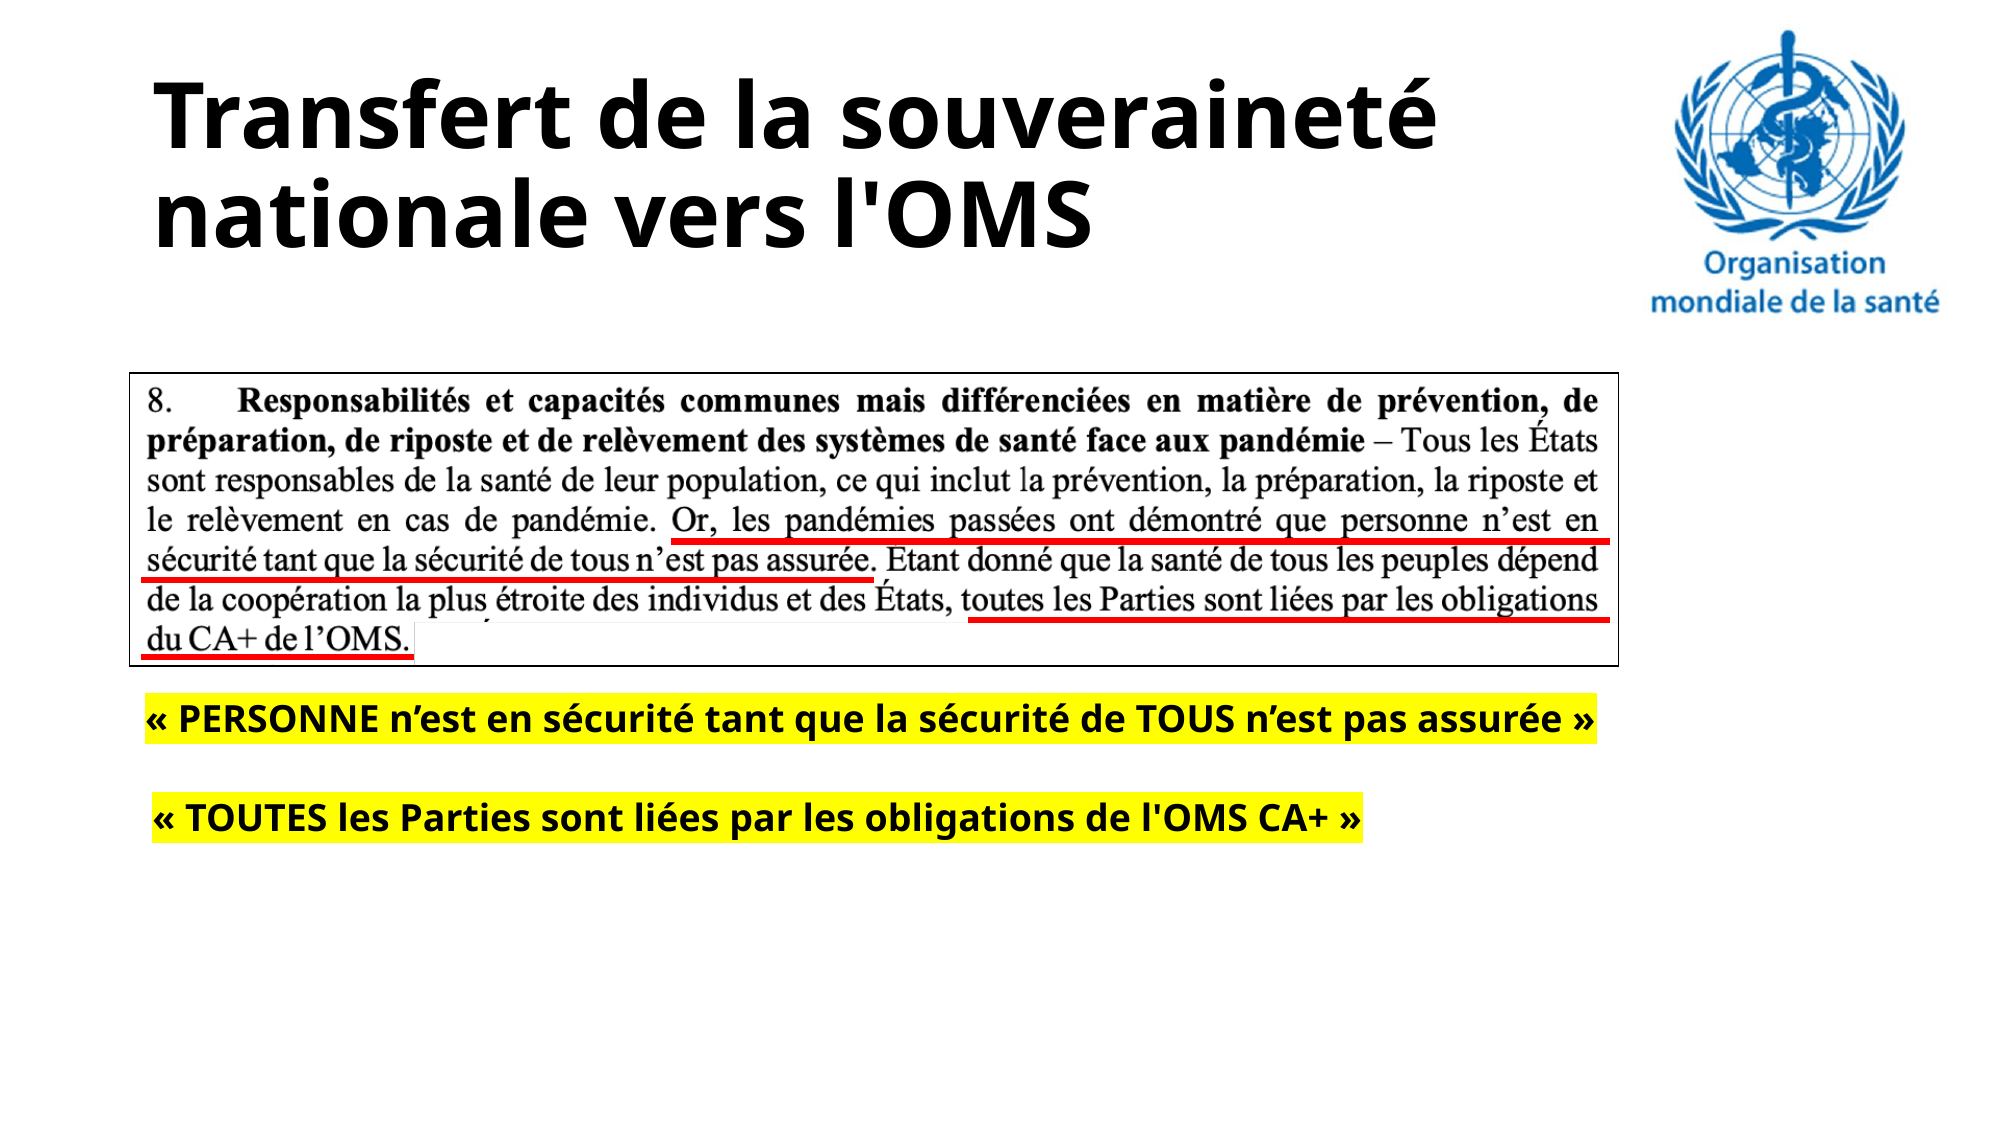

# Transfert de la souveraineté nationale vers l'OMS
« PERSONNE n’est en sécurité tant que la sécurité de TOUS n’est pas assurée »
« TOUTES les Parties sont liées par les obligations de l'OMS CA+ »